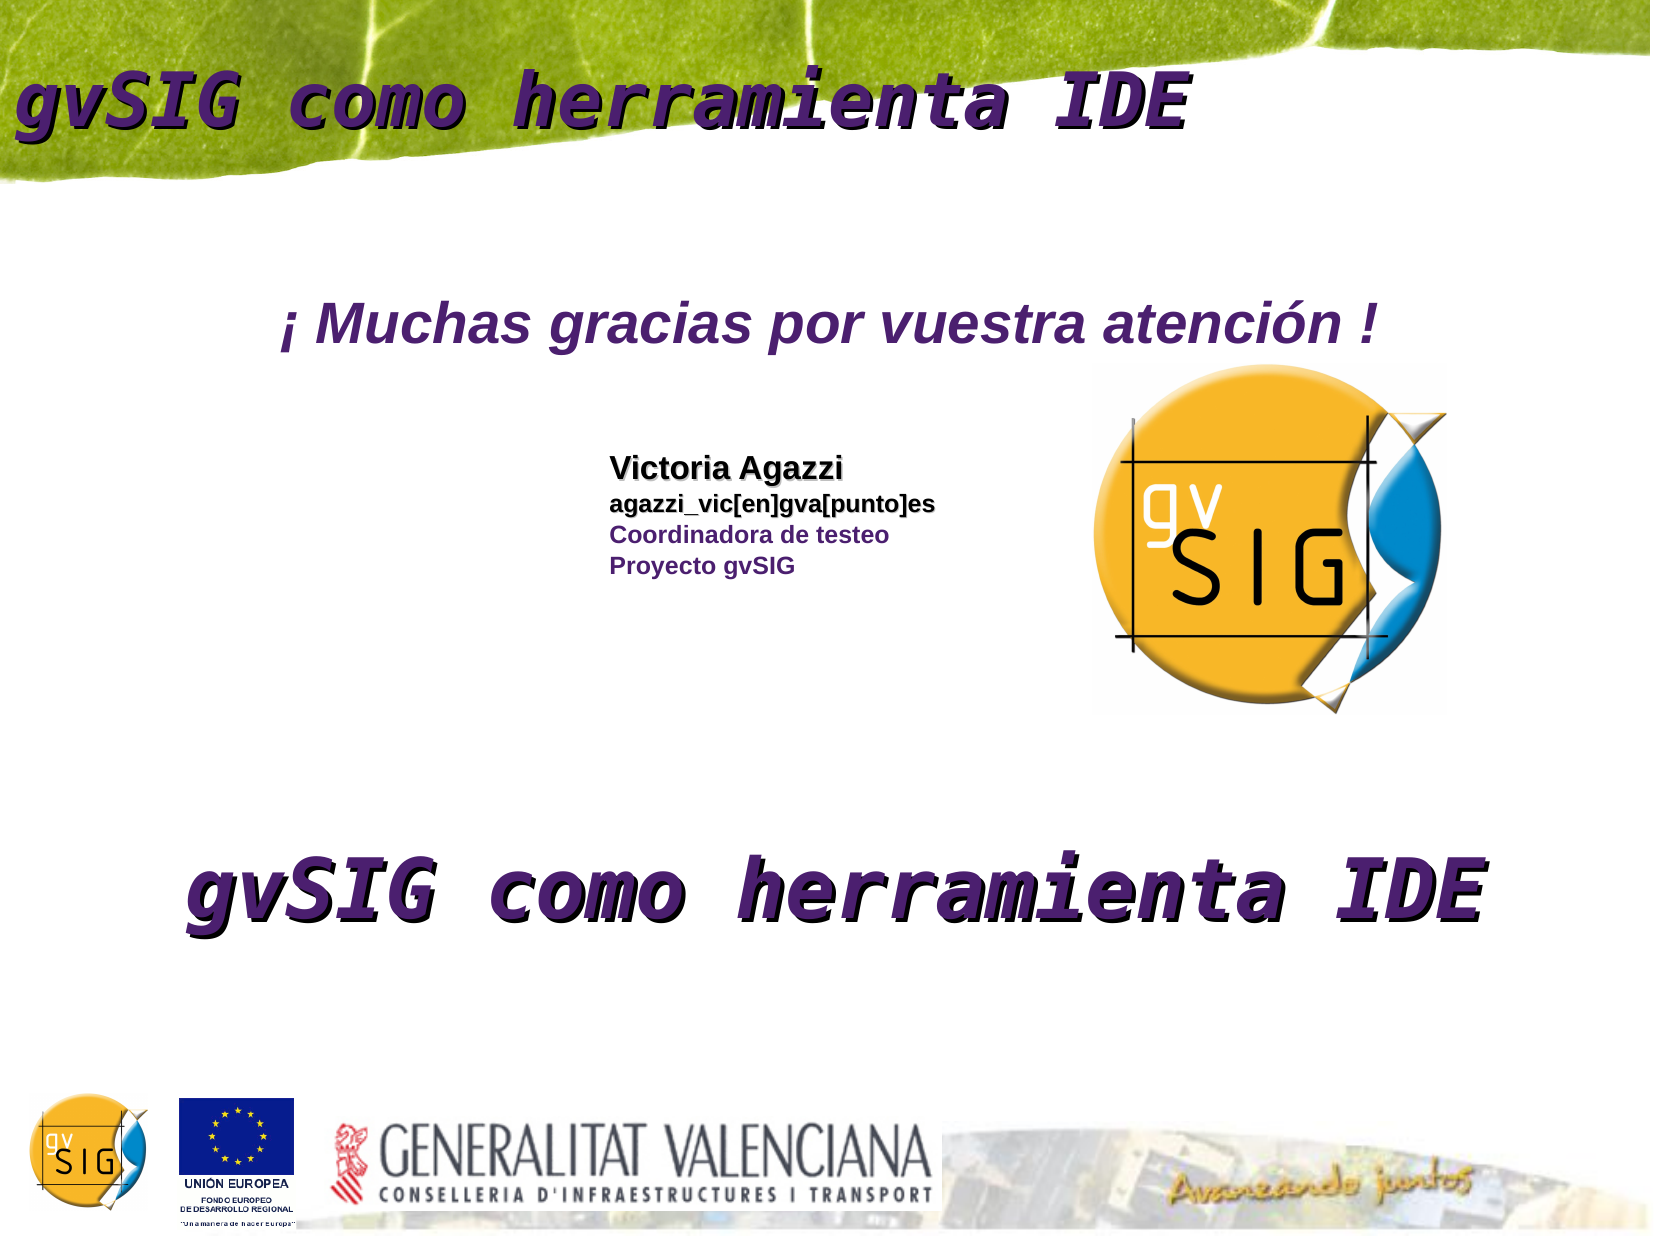

gvSIG como herramienta IDE
¡ Muchas gracias por vuestra atención !
Victoria Agazzi
agazzi_vic[en]gva[punto]es
Coordinadora de testeo
Proyecto gvSIG
gvSIG como herramienta IDE